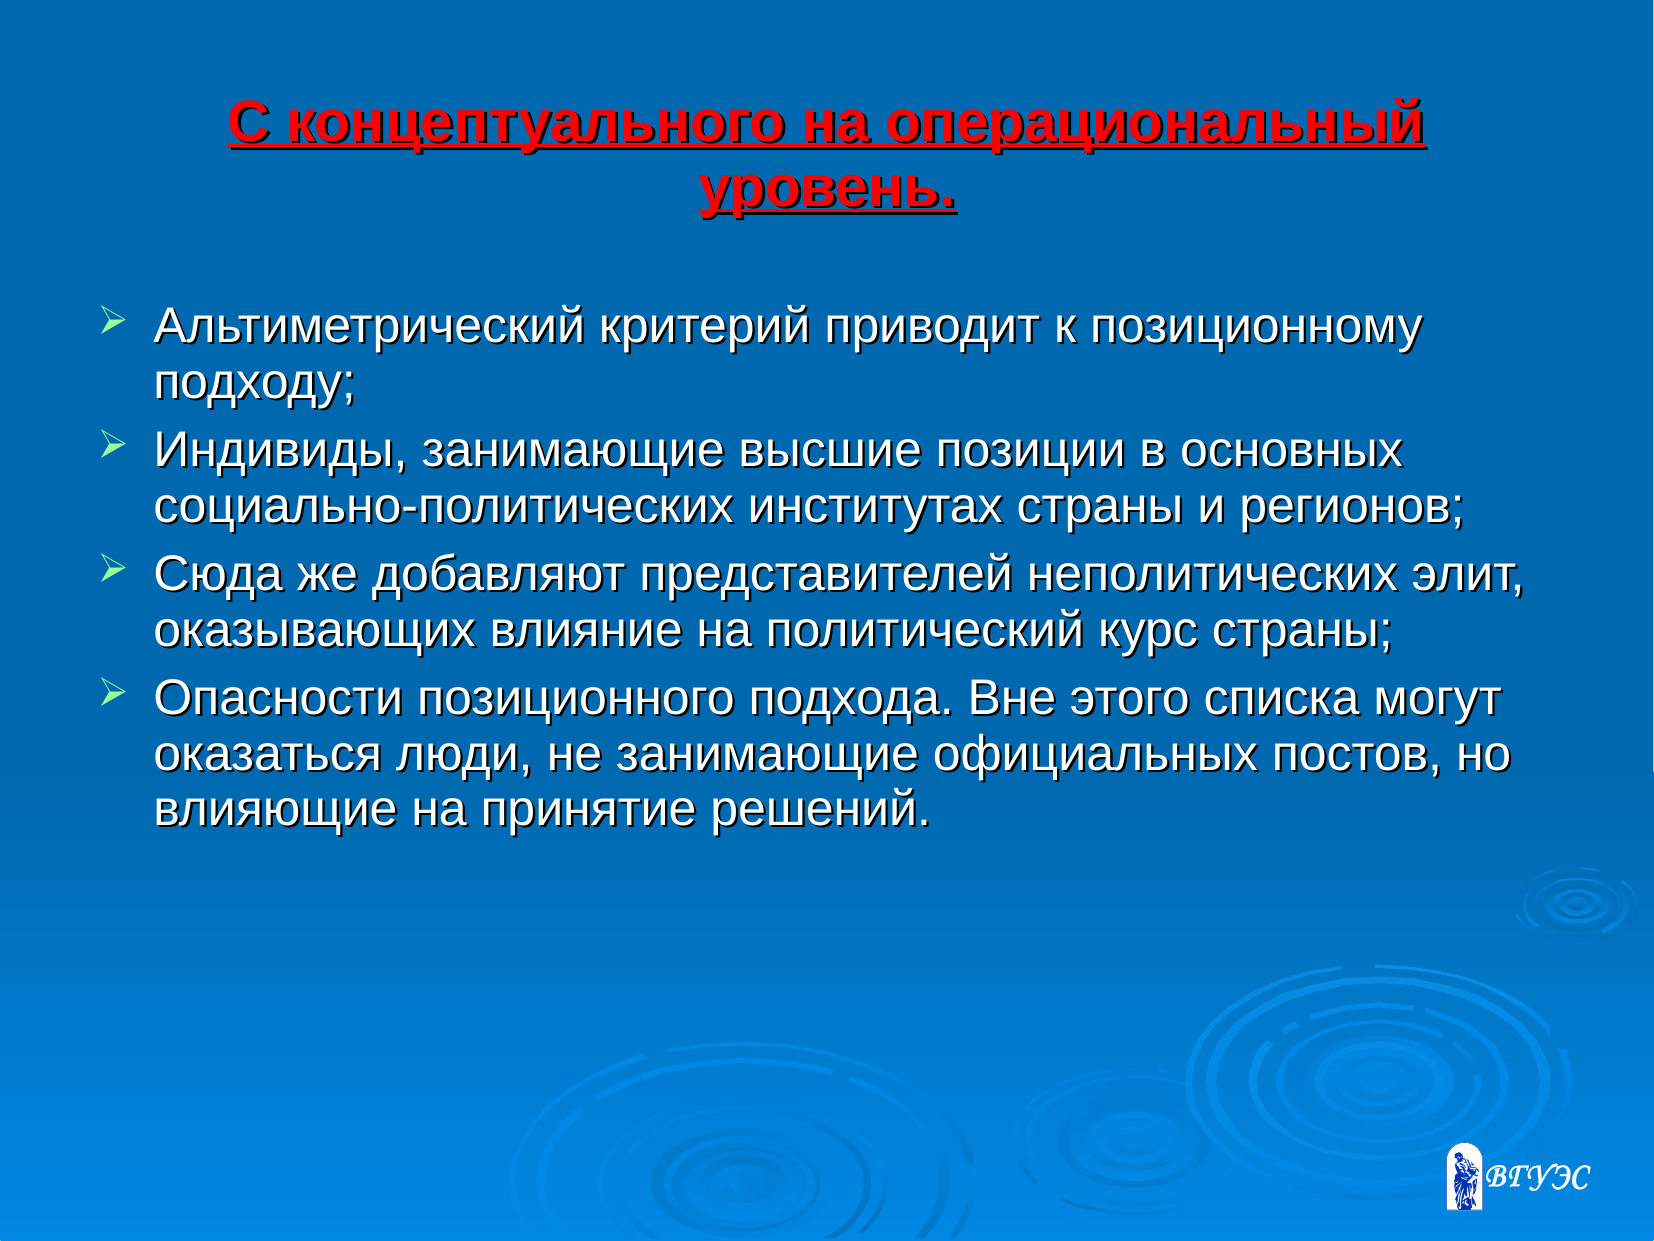

# С концептуального на операциональный уровень.
Альтиметрический критерий приводит к позиционному подходу;
Индивиды, занимающие высшие позиции в основных социально-политических институтах страны и регионов;
Сюда же добавляют представителей неполитических элит, оказывающих влияние на политический курс страны;
Опасности позиционного подхода. Вне этого списка могут оказаться люди, не занимающие официальных постов, но влияющие на принятие решений.